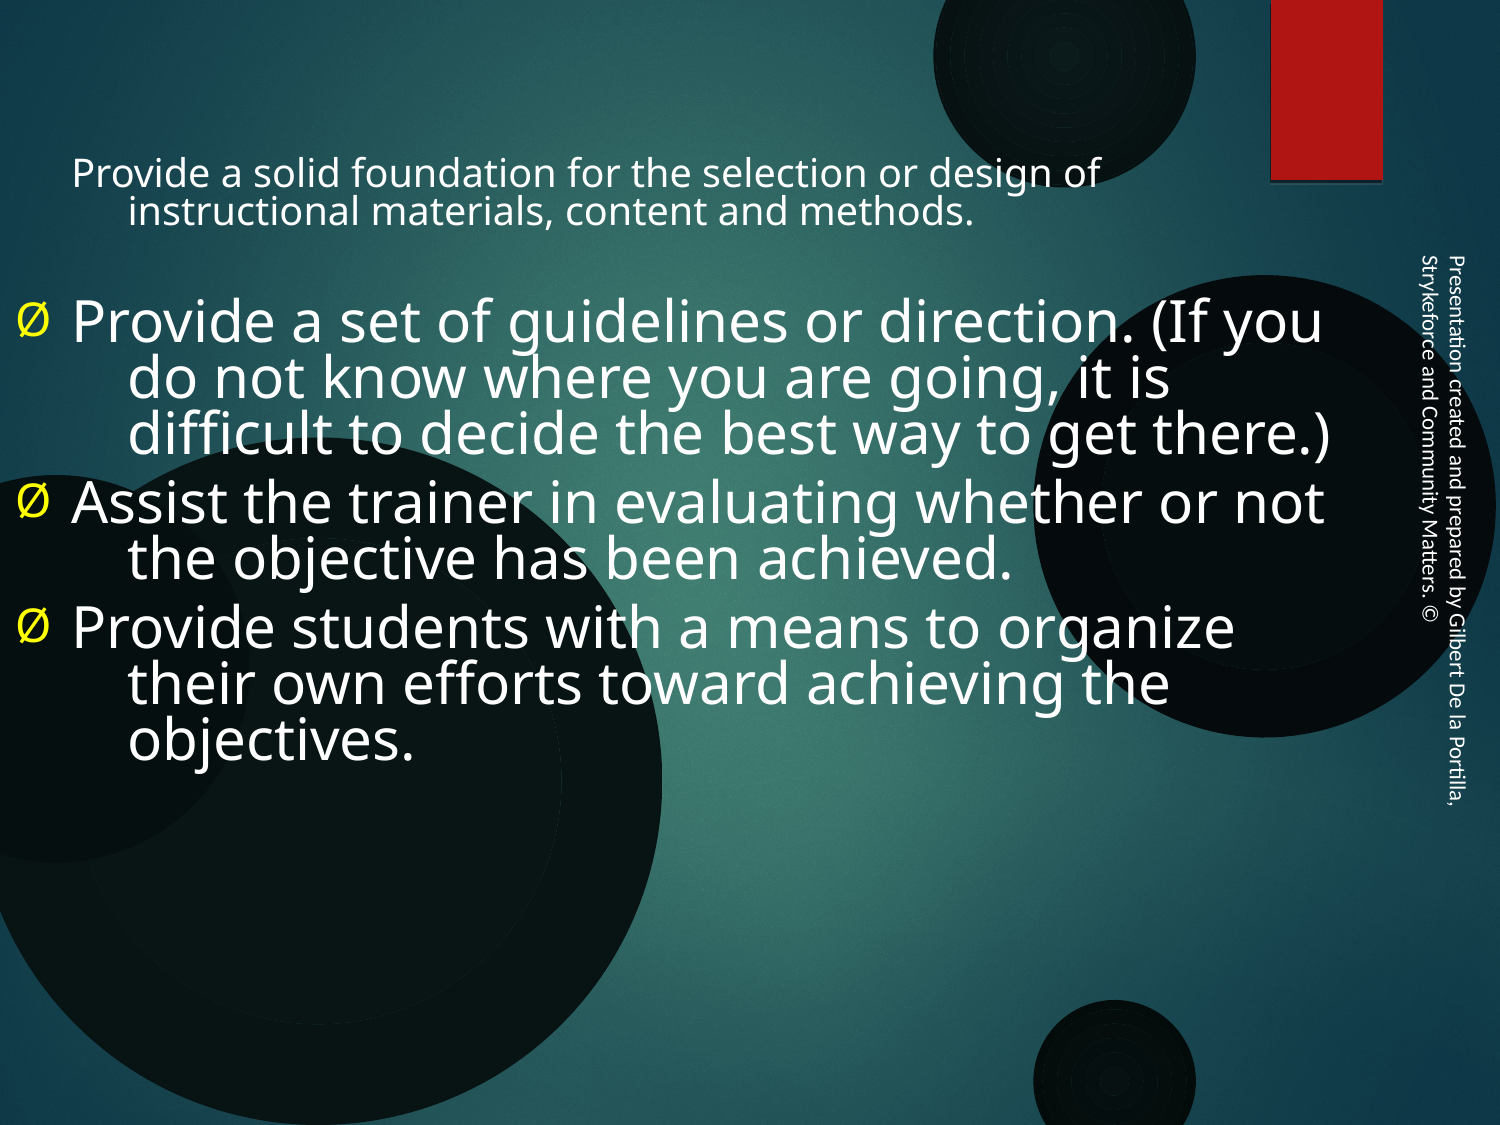

# Provide a solid foundation for the selection or design of instructional materials, content and methods.
Provide a set of guidelines or direction. (If you do not know where you are going, it is difficult to decide the best way to get there.)
Assist the trainer in evaluating whether or not the objective has been achieved.
Provide students with a means to organize their own efforts toward achieving the objectives.
Presentation created and prepared by Gilbert De la Portilla, Strykeforce and Community Matters. ©